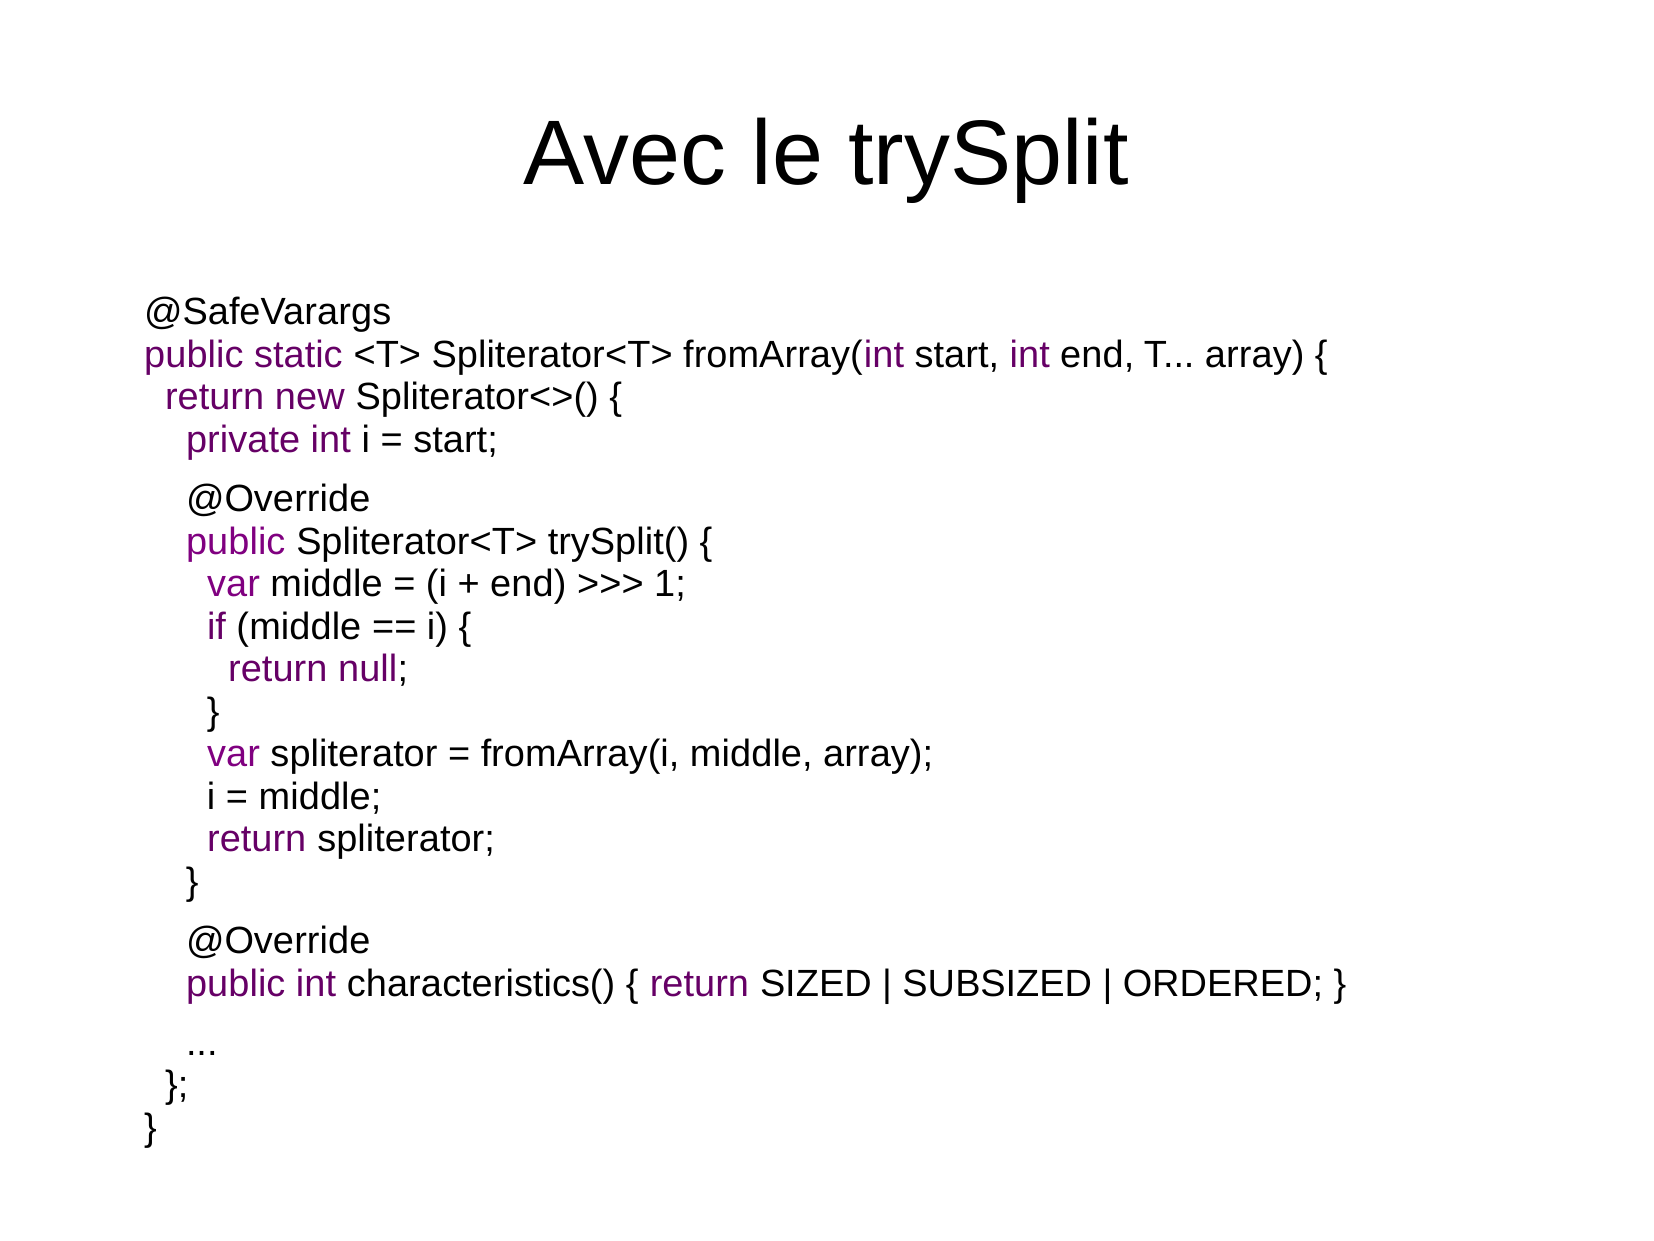

# Avec le trySplit
 @SafeVarargs
 public static <T> Spliterator<T> fromArray(int start, int end, T... array) {
 return new Spliterator<>() {
 private int i = start;
 @Override
 public Spliterator<T> trySplit() {
 var middle = (i + end) >>> 1;
 if (middle == i) {
 return null;
 }
 var spliterator = fromArray(i, middle, array);
 i = middle;
 return spliterator;
 }
 @Override
 public int characteristics() { return SIZED | SUBSIZED | ORDERED; }
 ...
 };
 }